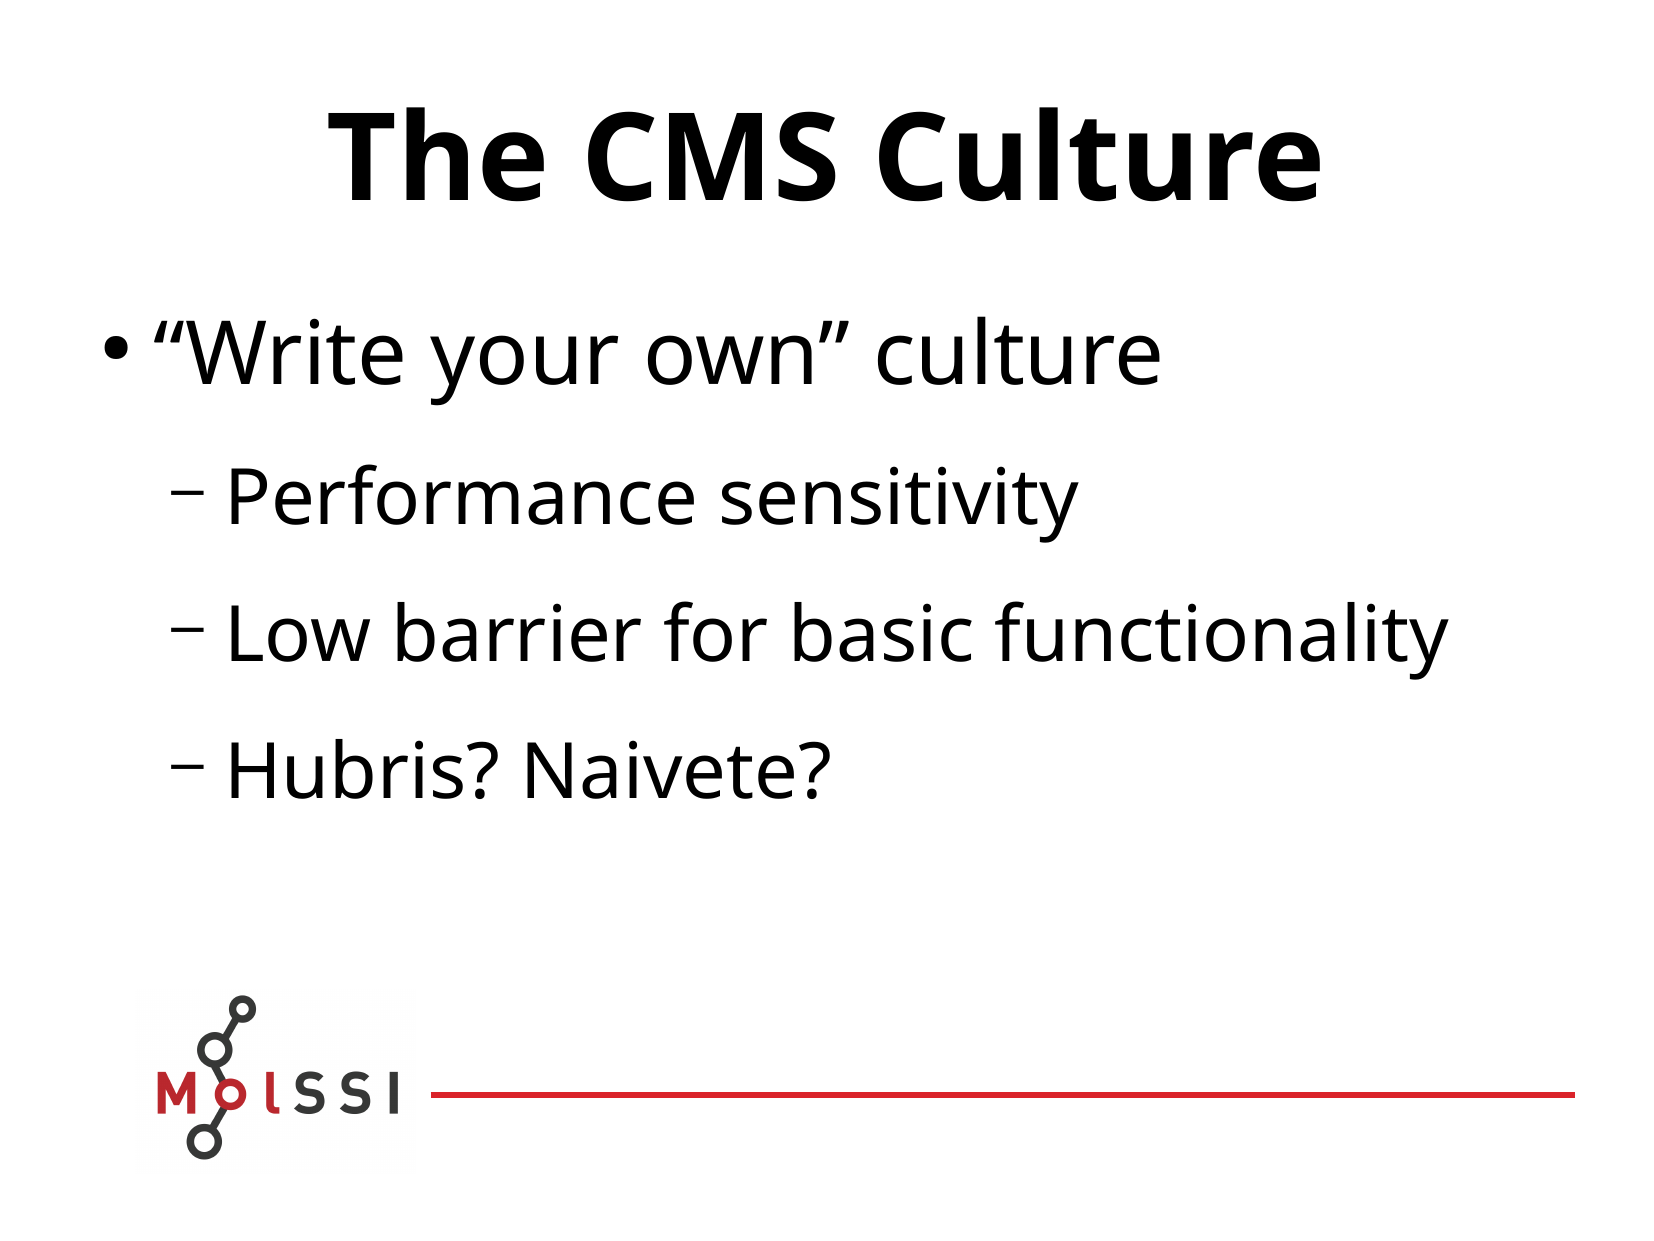

# The CMS Culture
“Write your own” culture
Performance sensitivity
Low barrier for basic functionality
Hubris? Naivete?